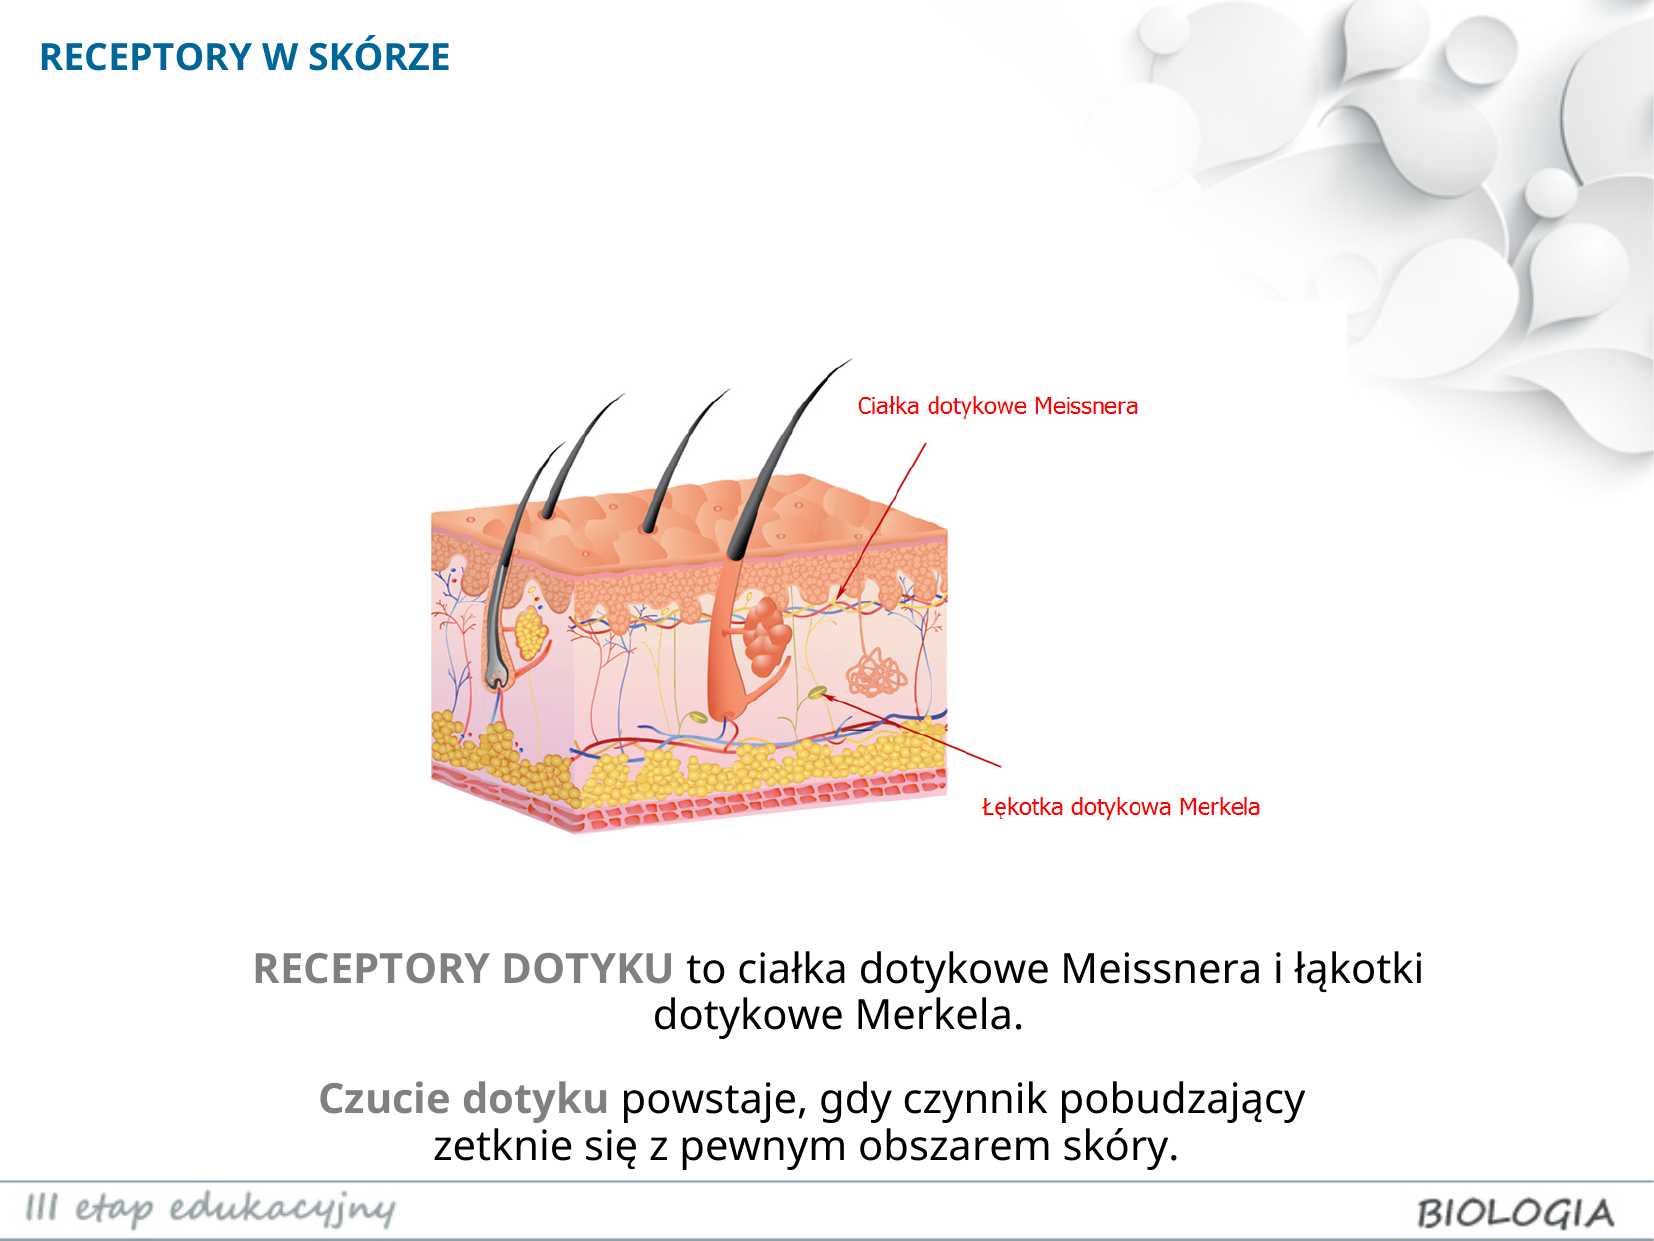

RECEPTORY W SKÓRZE
# RECEPTORY DOTYKU to ciałka dotykowe Meissnera i łąkotki dotykowe Merkela.
Czucie dotyku powstaje, gdy czynnik pobudzający zetknie się z pewnym obszarem skóry.